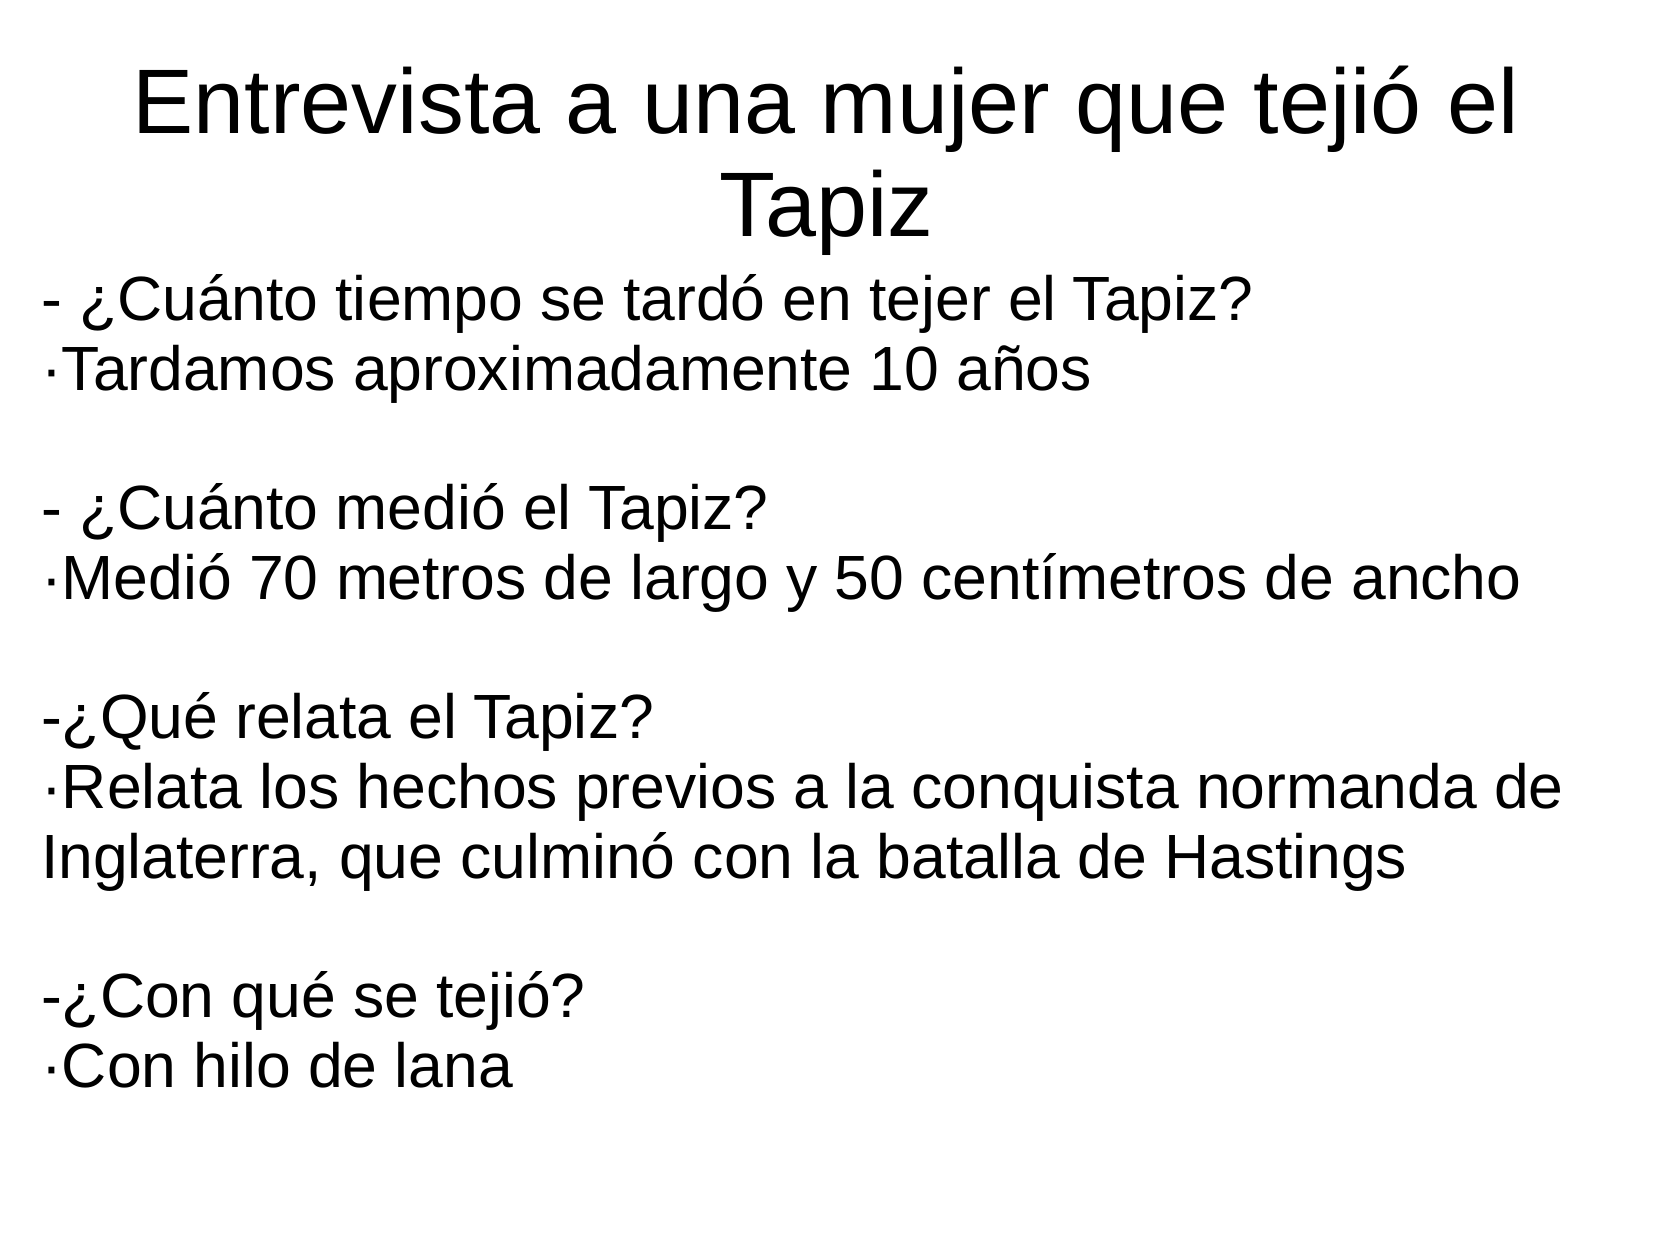

# Entrevista a una mujer que tejió el Tapiz
- ¿Cuánto tiempo se tardó en tejer el Tapiz?
·Tardamos aproximadamente 10 años
- ¿Cuánto medió el Tapiz?
·Medió 70 metros de largo y 50 centímetros de ancho
-¿Qué relata el Tapiz?
·Relata los hechos previos a la conquista normanda de Inglaterra, que culminó con la batalla de Hastings
-¿Con qué se tejió?
·Con hilo de lana